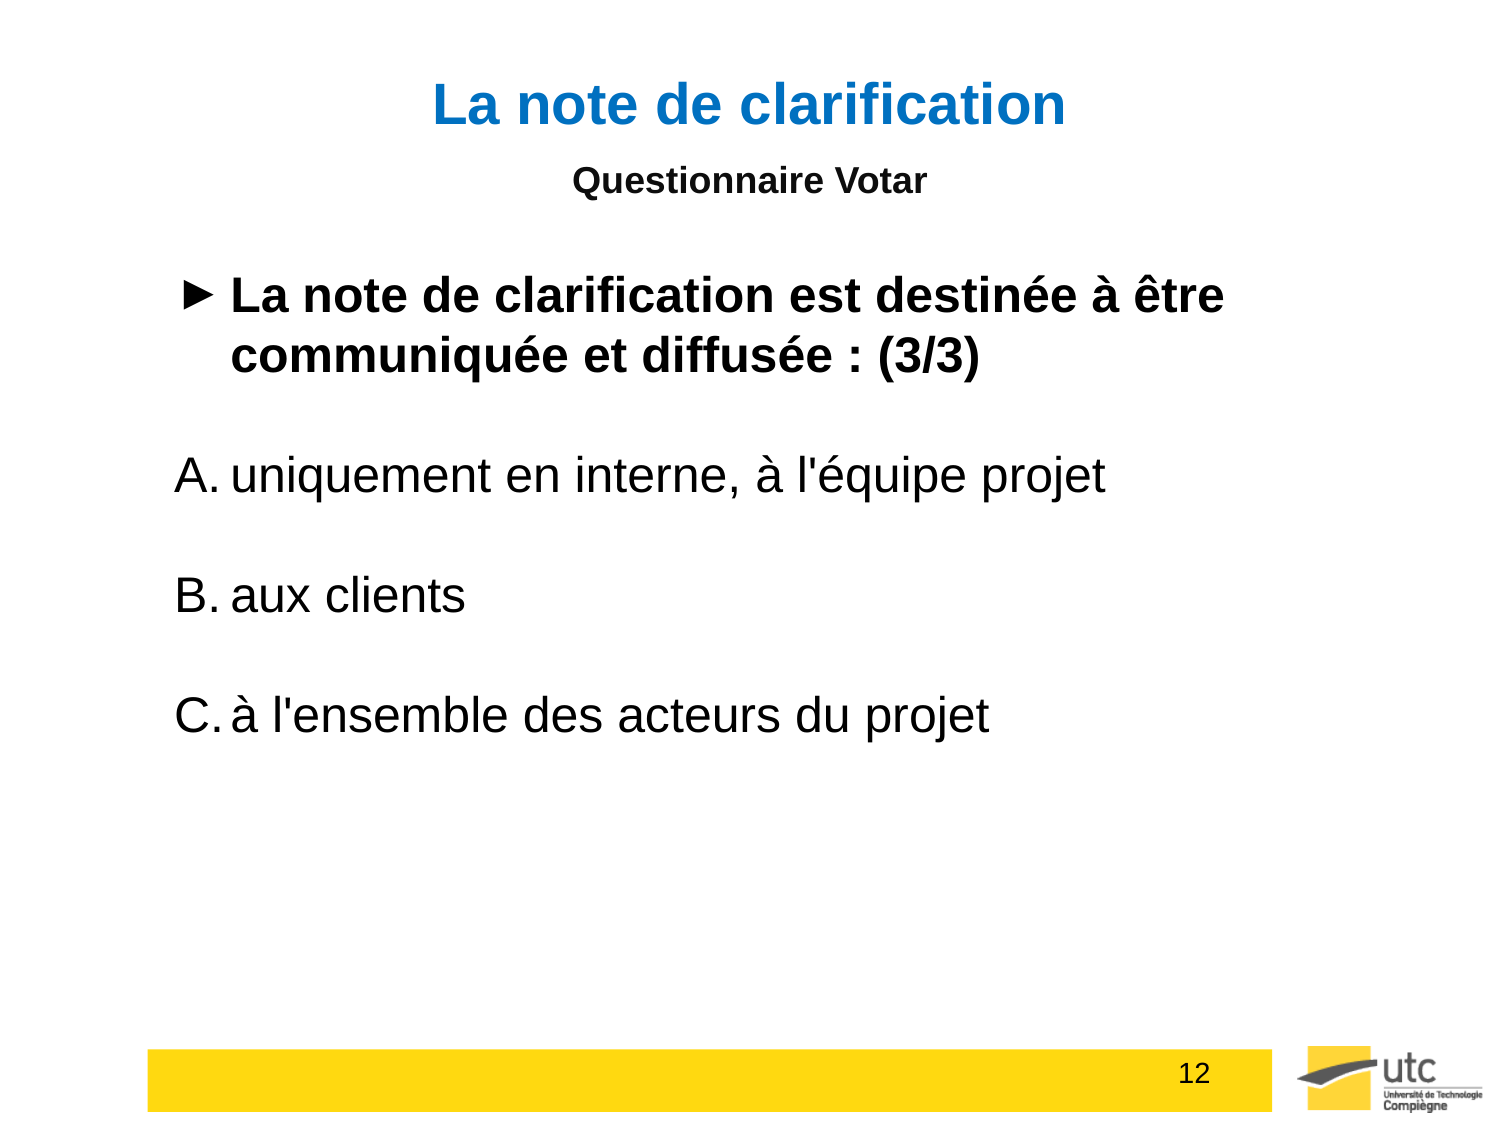

La note de clarification
Questionnaire Votar
La note de clarification est destinée à être communiquée et diffusée : (3/3)
uniquement en interne, à l'équipe projet
aux clients
à l'ensemble des acteurs du projet